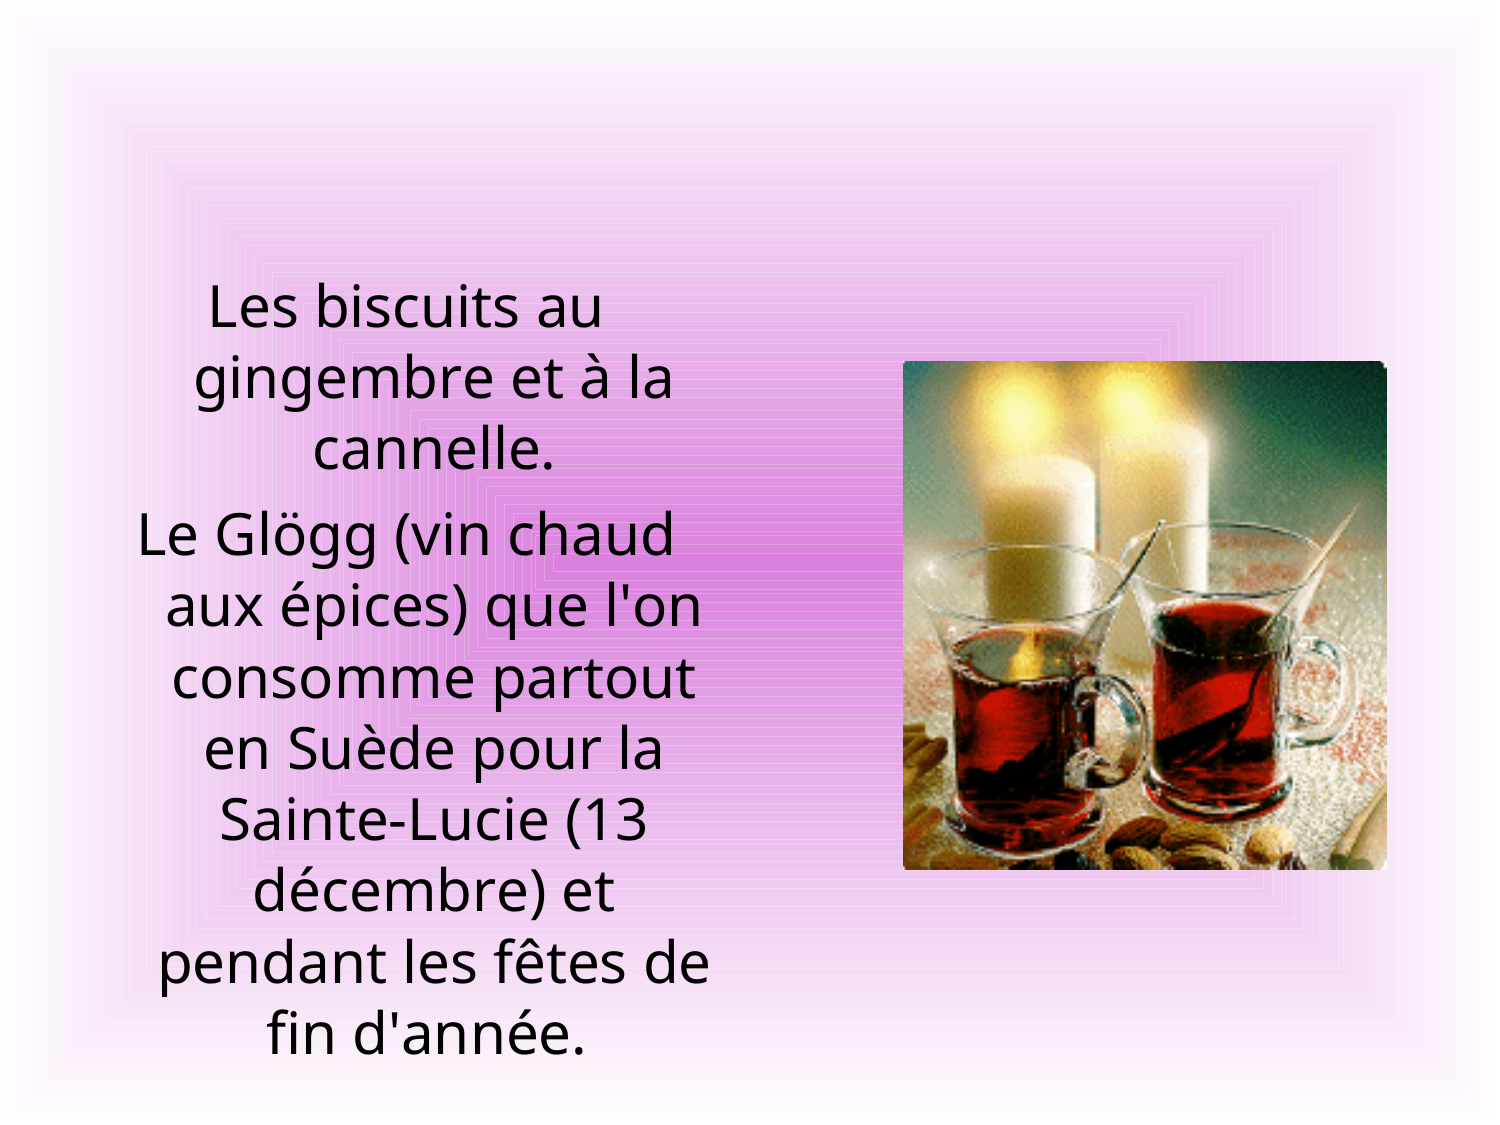

#
Les biscuits au gingembre et à la cannelle.
Le Glögg (vin chaud aux épices) que l'on consomme partout en Suède pour la Sainte-Lucie (13 décembre) et pendant les fêtes de fin d'année.